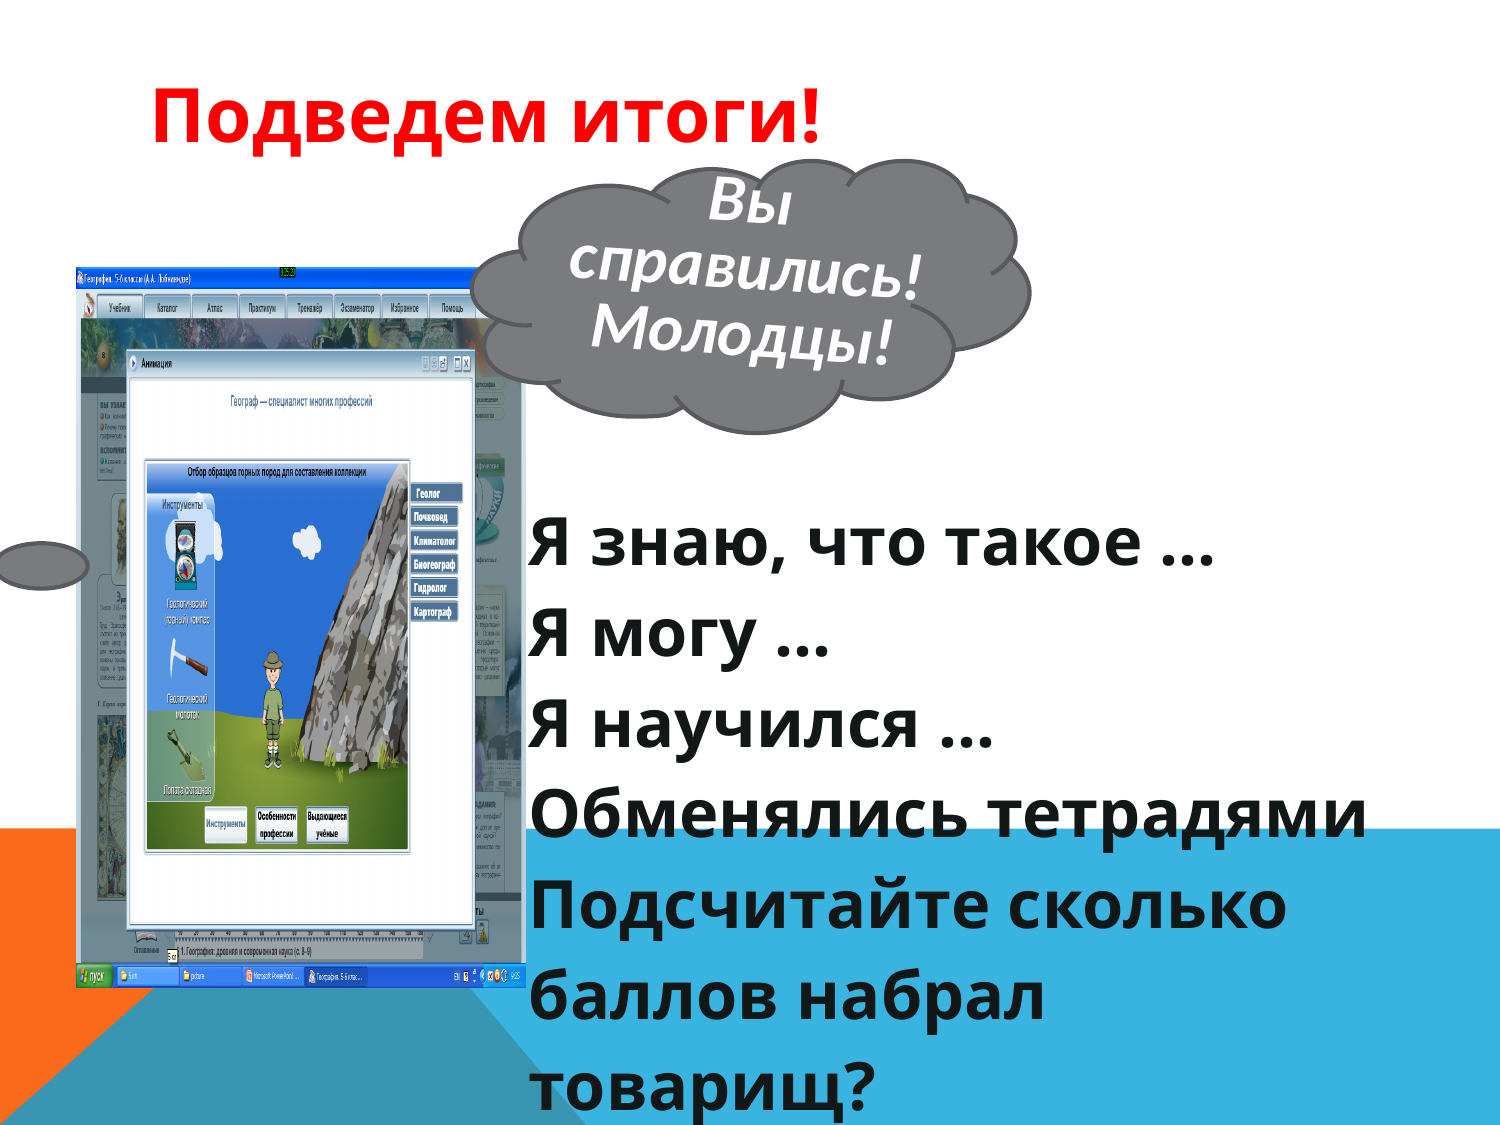

# Подведем итоги!
Вы справились! Молодцы!
Я знаю, что такое …
Я могу …
Я научился …
Обменялись тетрадями
Подсчитайте сколько баллов набрал товарищ?